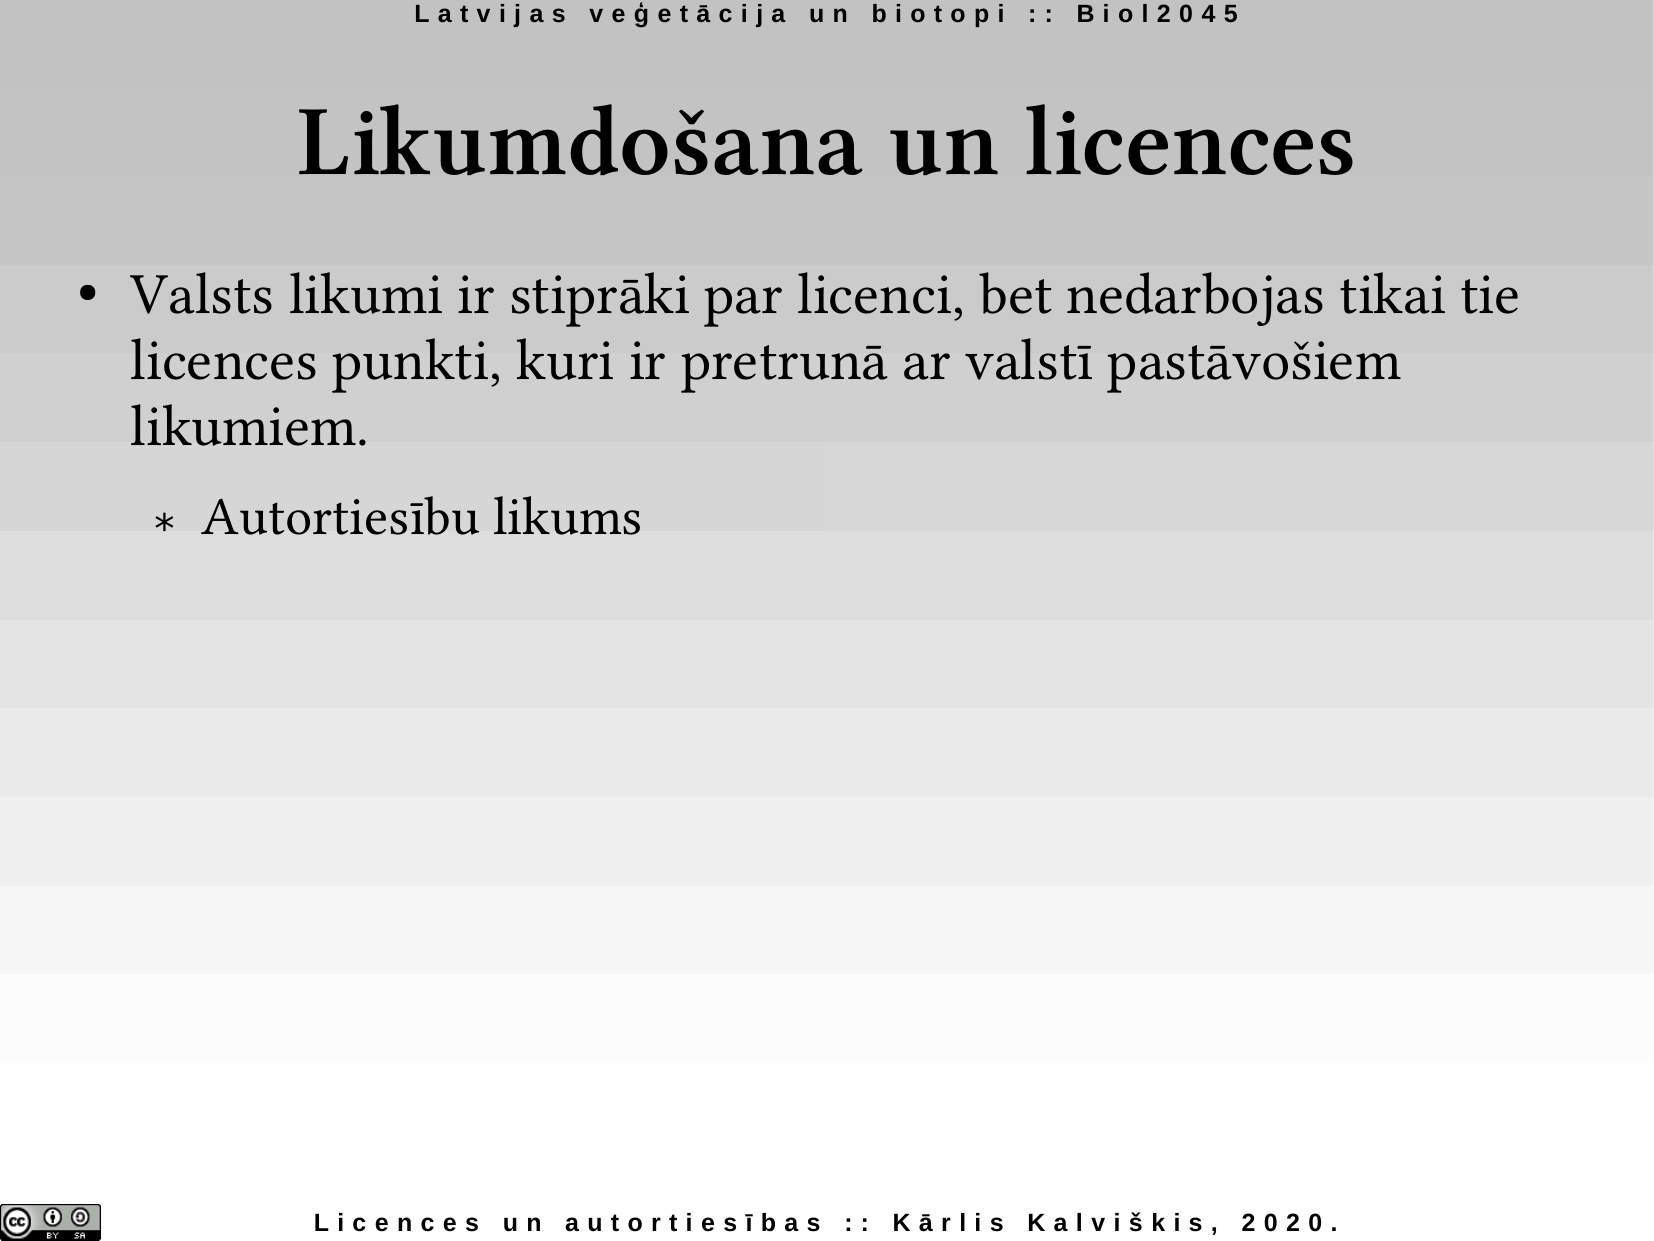

# Likumdošana un licences
Valsts likumi ir stiprāki par licenci, bet nedarbojas tikai tie licences punkti, kuri ir pretrunā ar valstī pastāvošiem likumiem.
Autortiesību likums